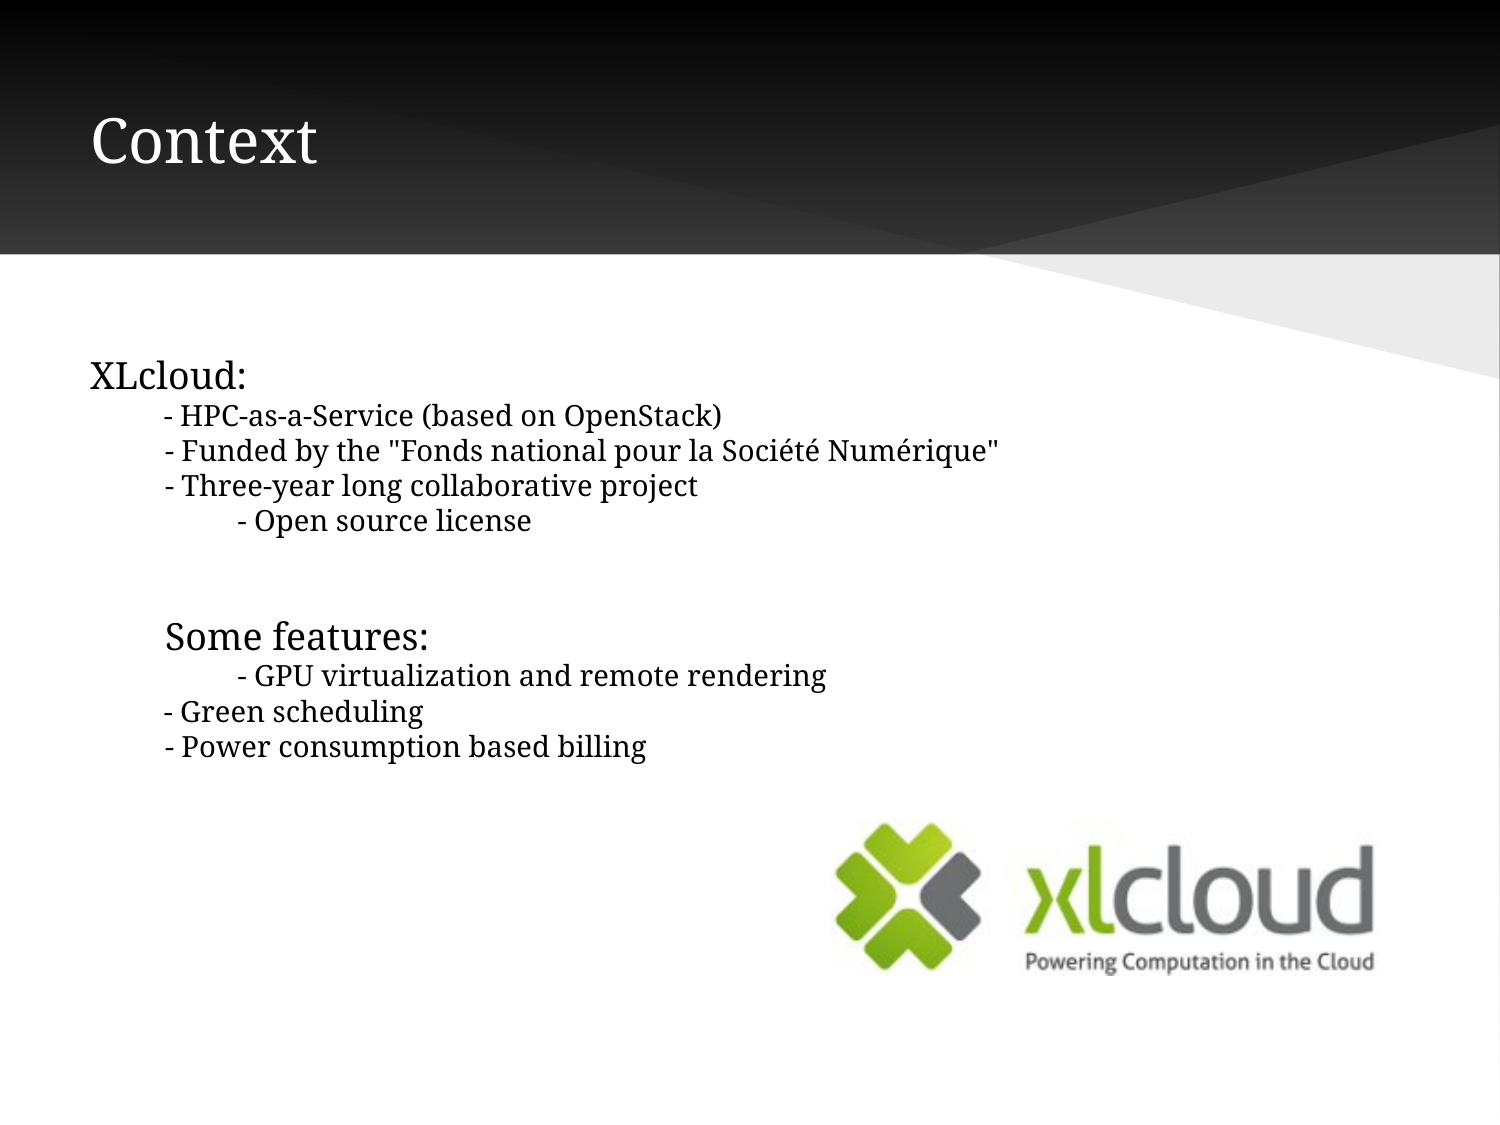

# Context
XLcloud:
	- HPC-as-a-Service (based on OpenStack)
- Funded by the "Fonds national pour la Société Numérique"
- Three-year long collaborative project
	- Open source license
Some features:
	- GPU virtualization and remote rendering
	- Green scheduling
- Power consumption based billing